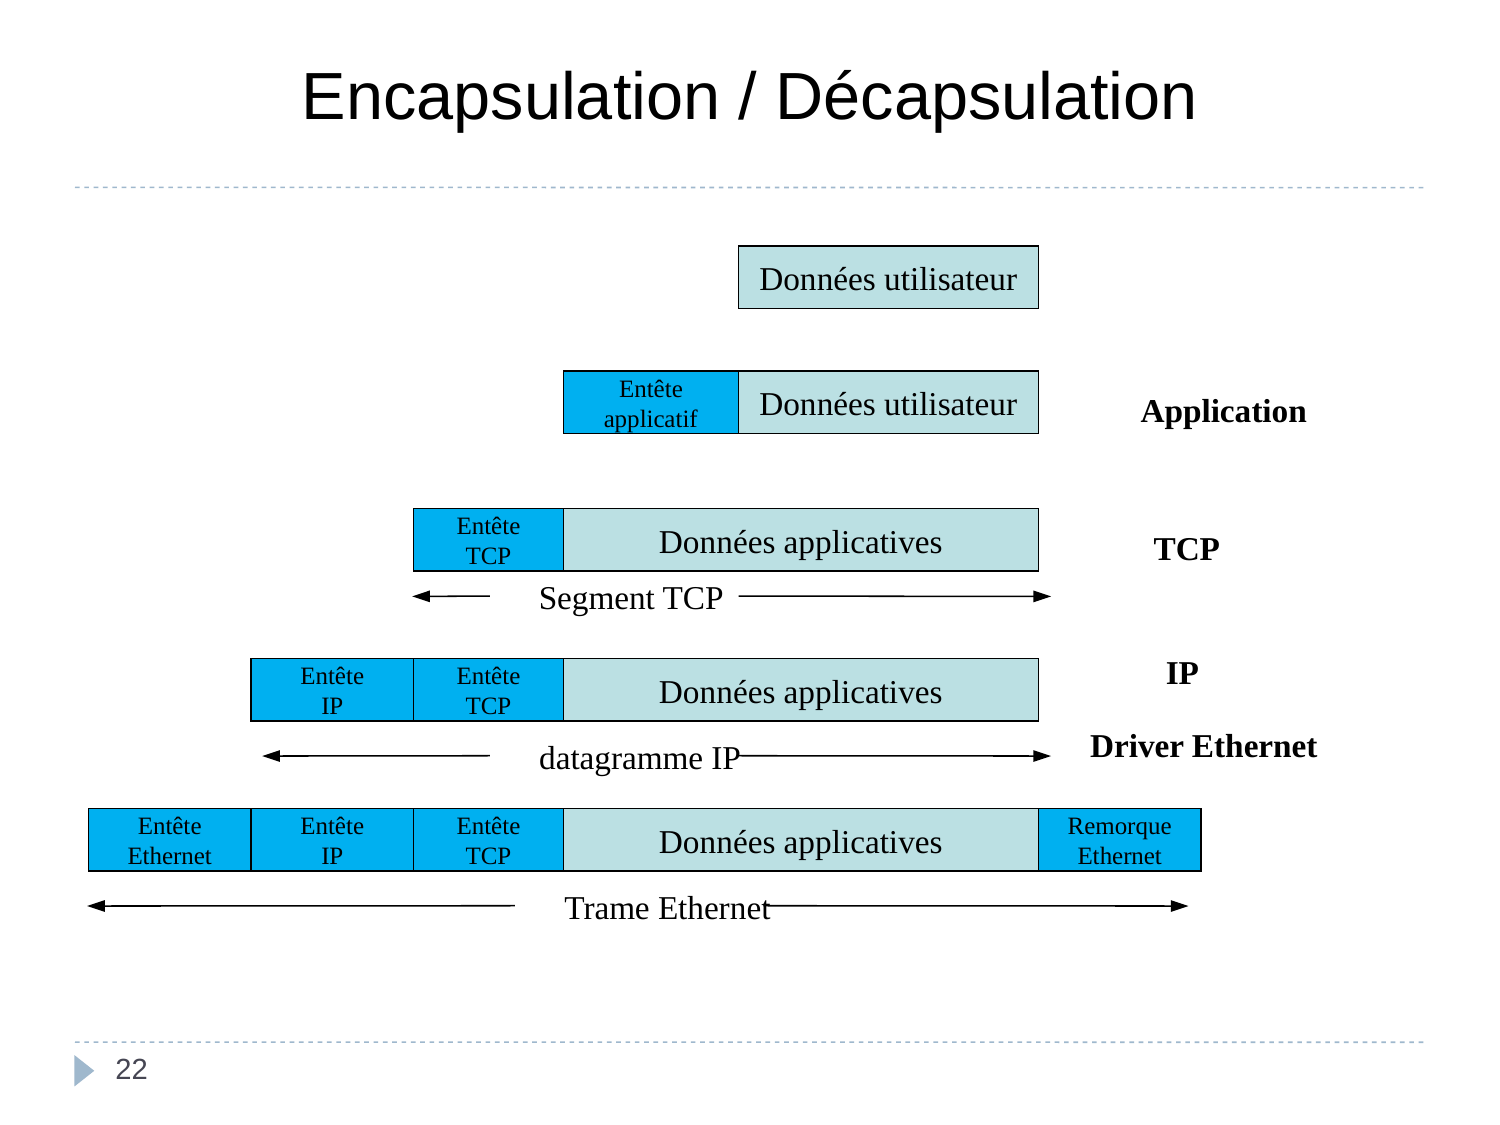

Encapsulation / Décapsulation
Données utilisateur
Entête
applicatif
Données utilisateur
Application
Entête
TCP
Données applicatives
TCP
Segment TCP
IP
Entête
IP
Entête
TCP
Données applicatives
Driver Ethernet
datagramme IP
Entête
Ethernet
Entête
IP
Entête
TCP
Données applicatives
Remorque
Ethernet
Trame Ethernet
16